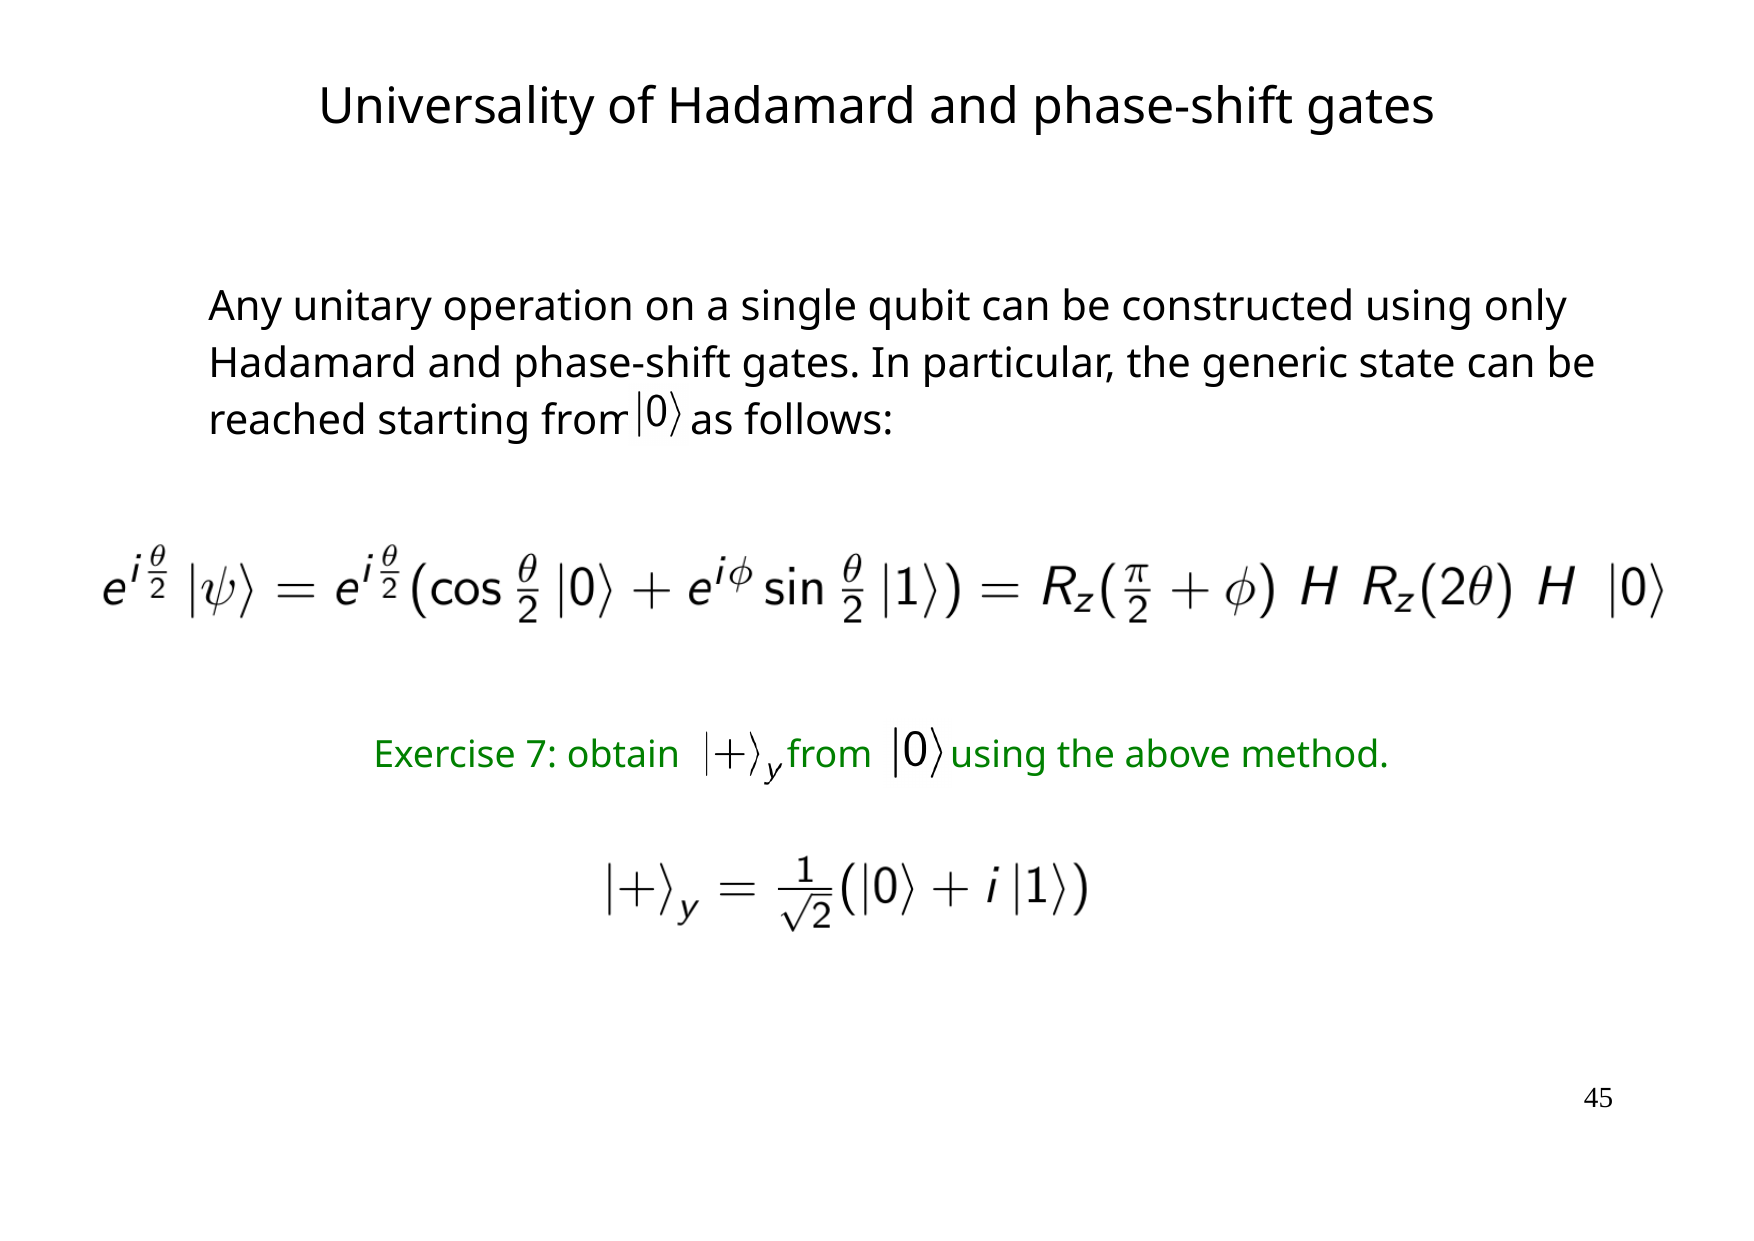

Universality of Hadamard and phase-shift gates
Any unitary operation on a single qubit can be constructed using only
Hadamard and phase-shift gates. In particular, the generic state can be
reached starting from as follows:
Exercise 7: obtain from using the above method.
45